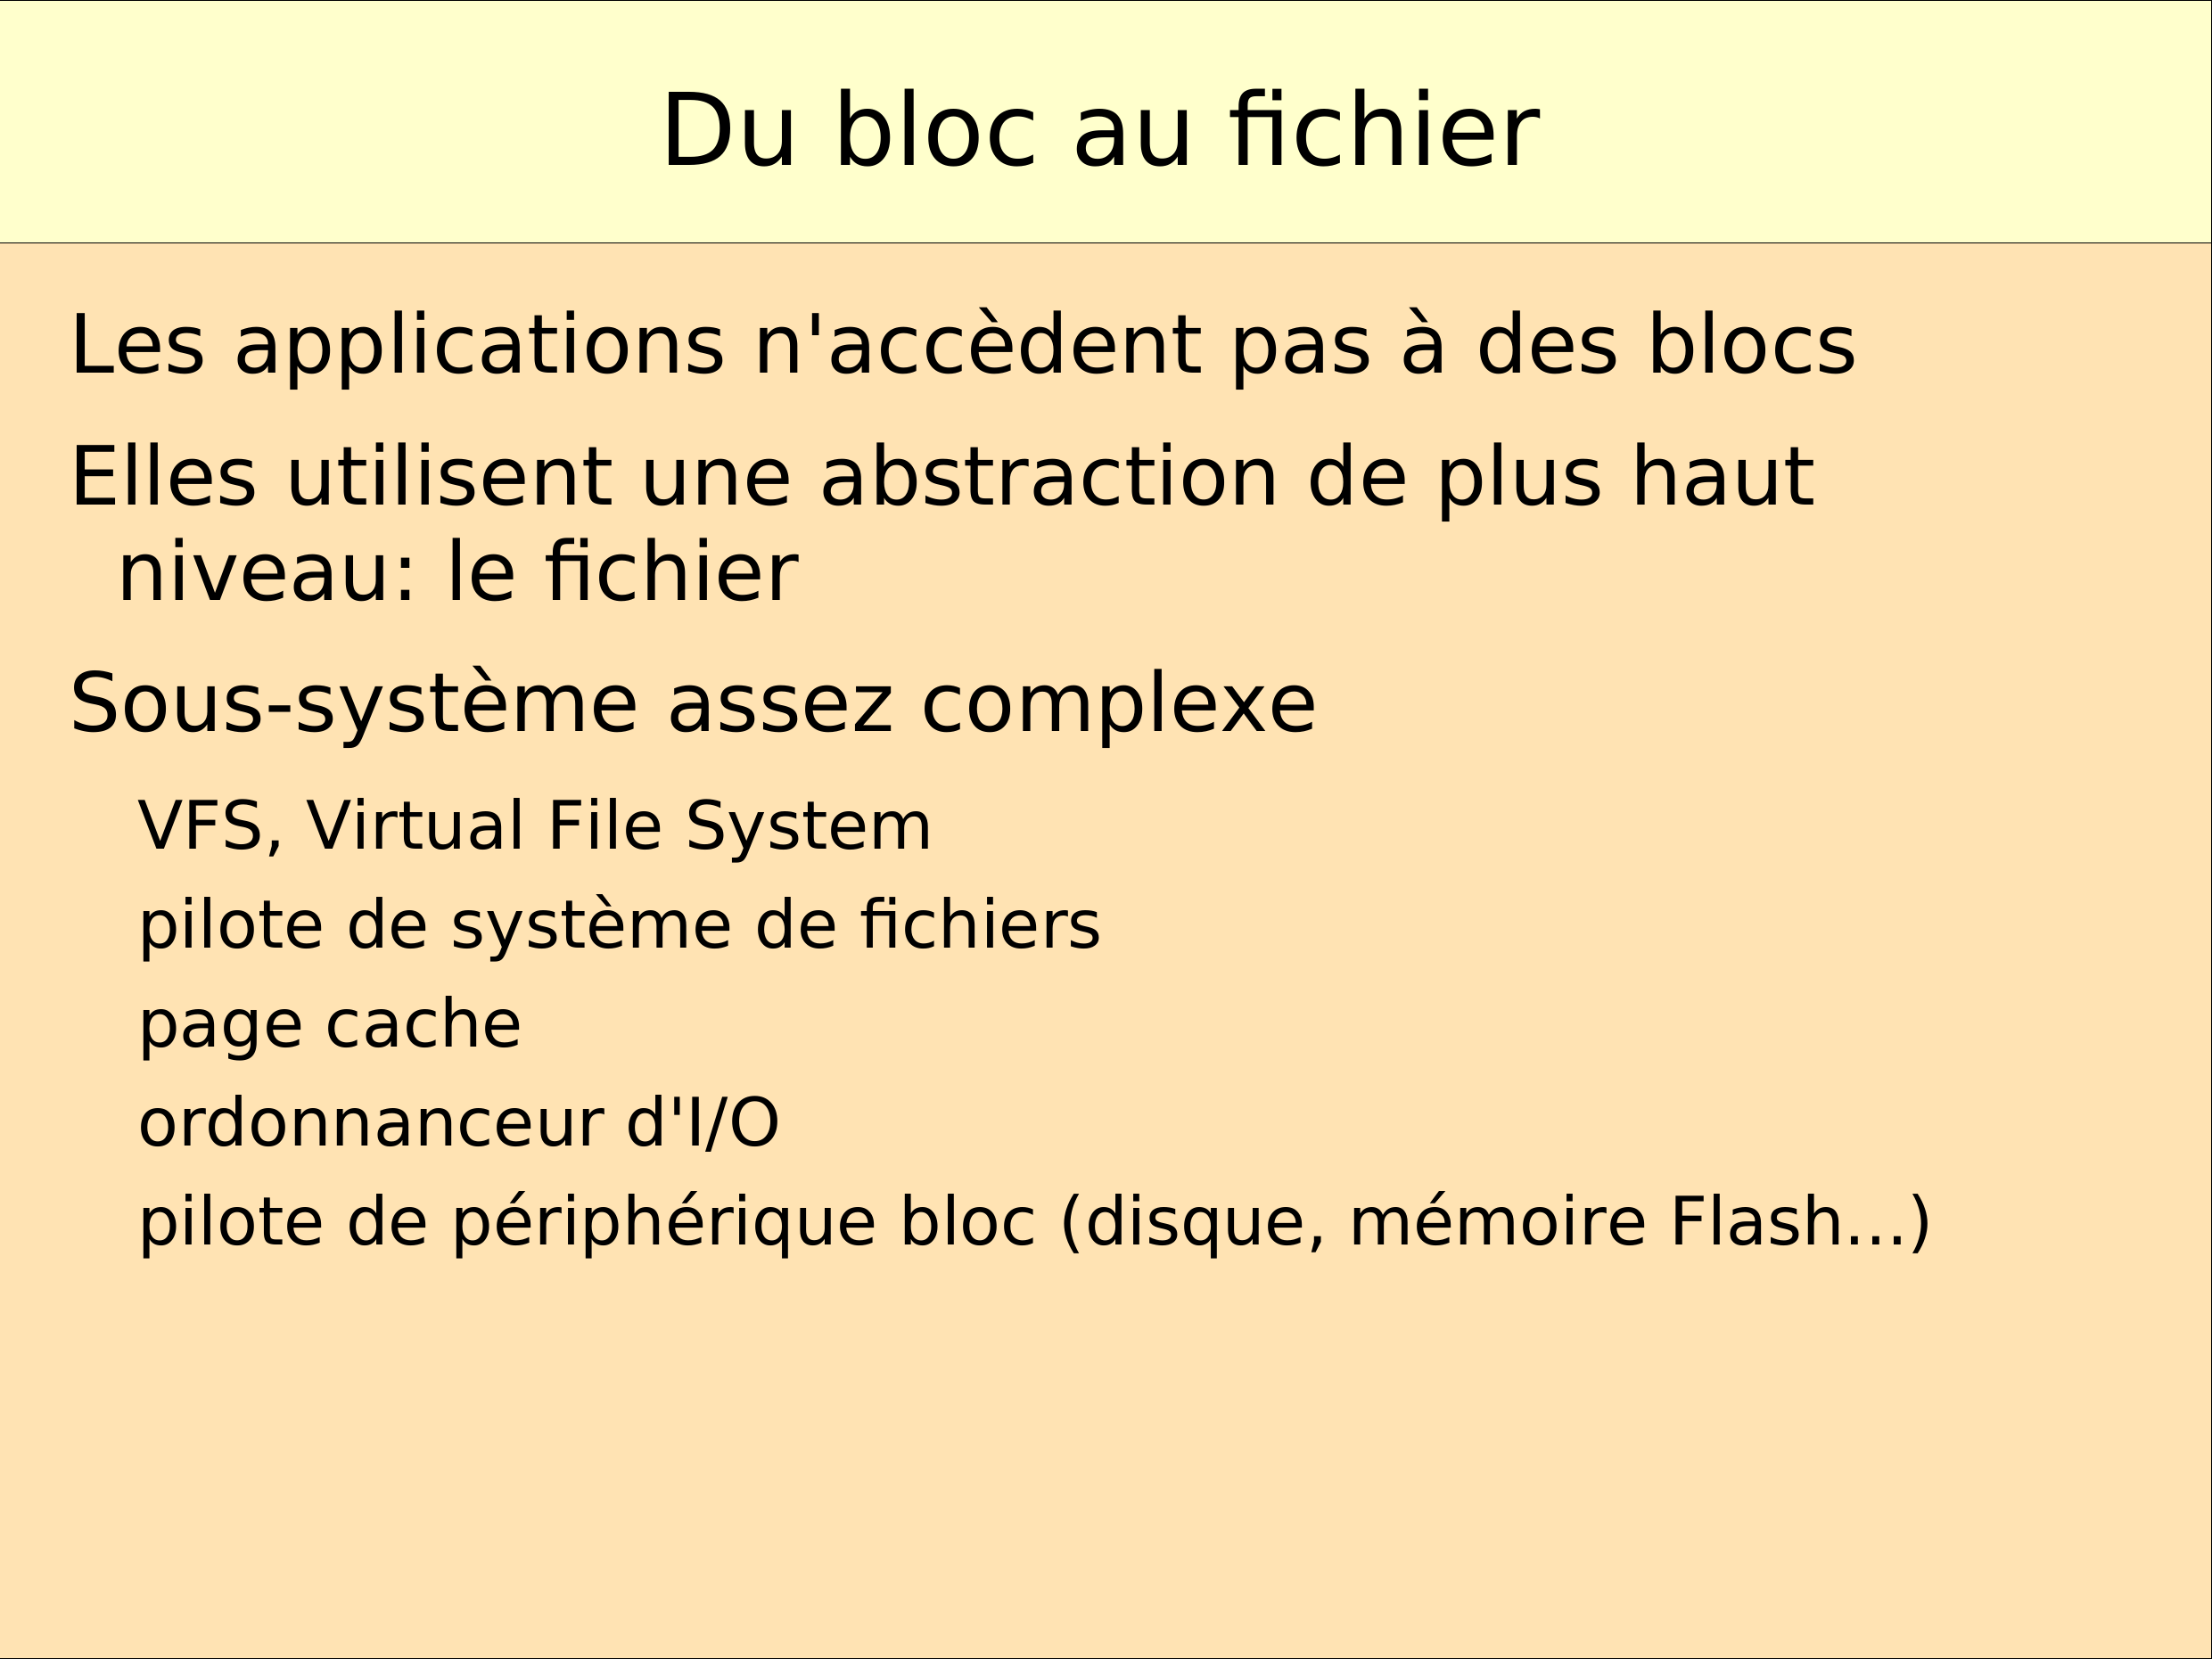

# Du bloc au fichier
Les applications n'accèdent pas à des blocs
Elles utilisent une abstraction de plus haut niveau: le fichier
Sous-système assez complexe
VFS, Virtual File System
pilote de système de fichiers
page cache
ordonnanceur d'I/O
pilote de périphérique bloc (disque, mémoire Flash...)